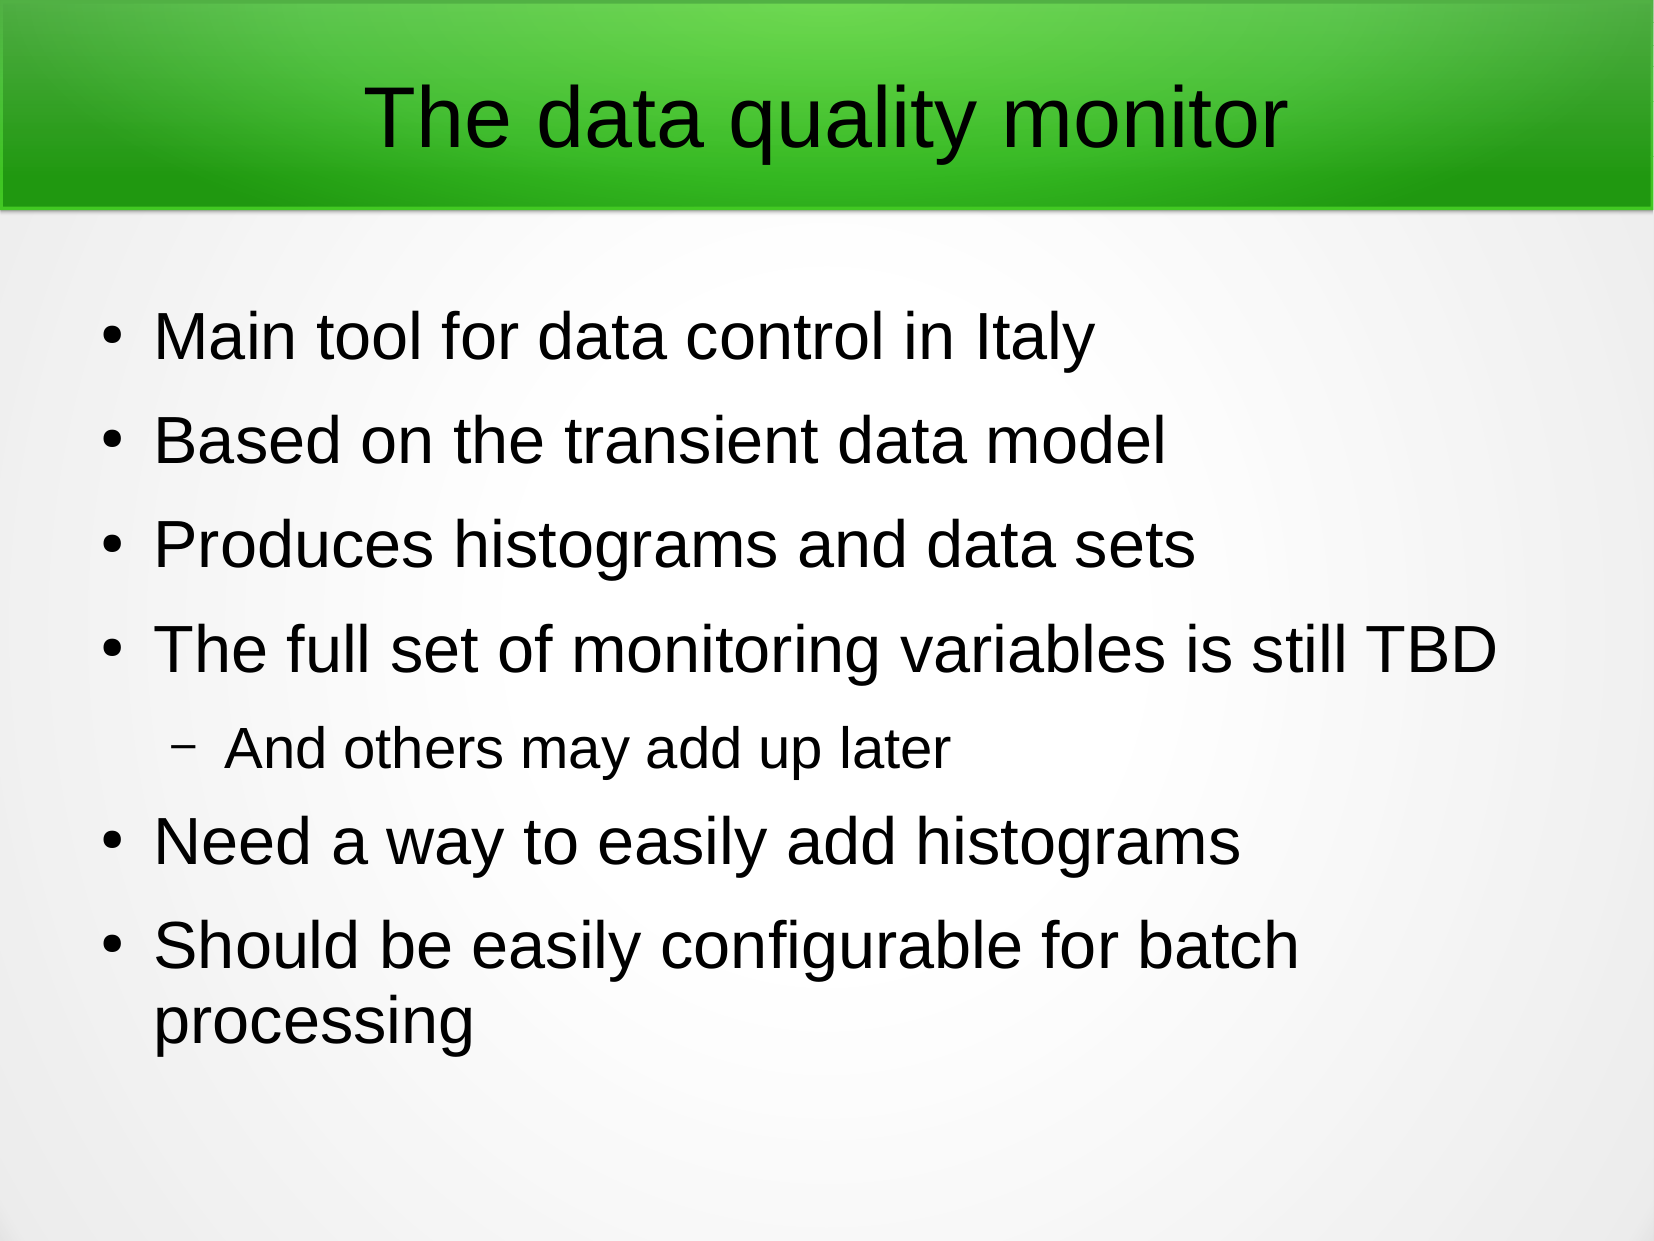

# The data quality monitor
Main tool for data control in Italy
Based on the transient data model
Produces histograms and data sets
The full set of monitoring variables is still TBD
And others may add up later
Need a way to easily add histograms
Should be easily configurable for batch processing